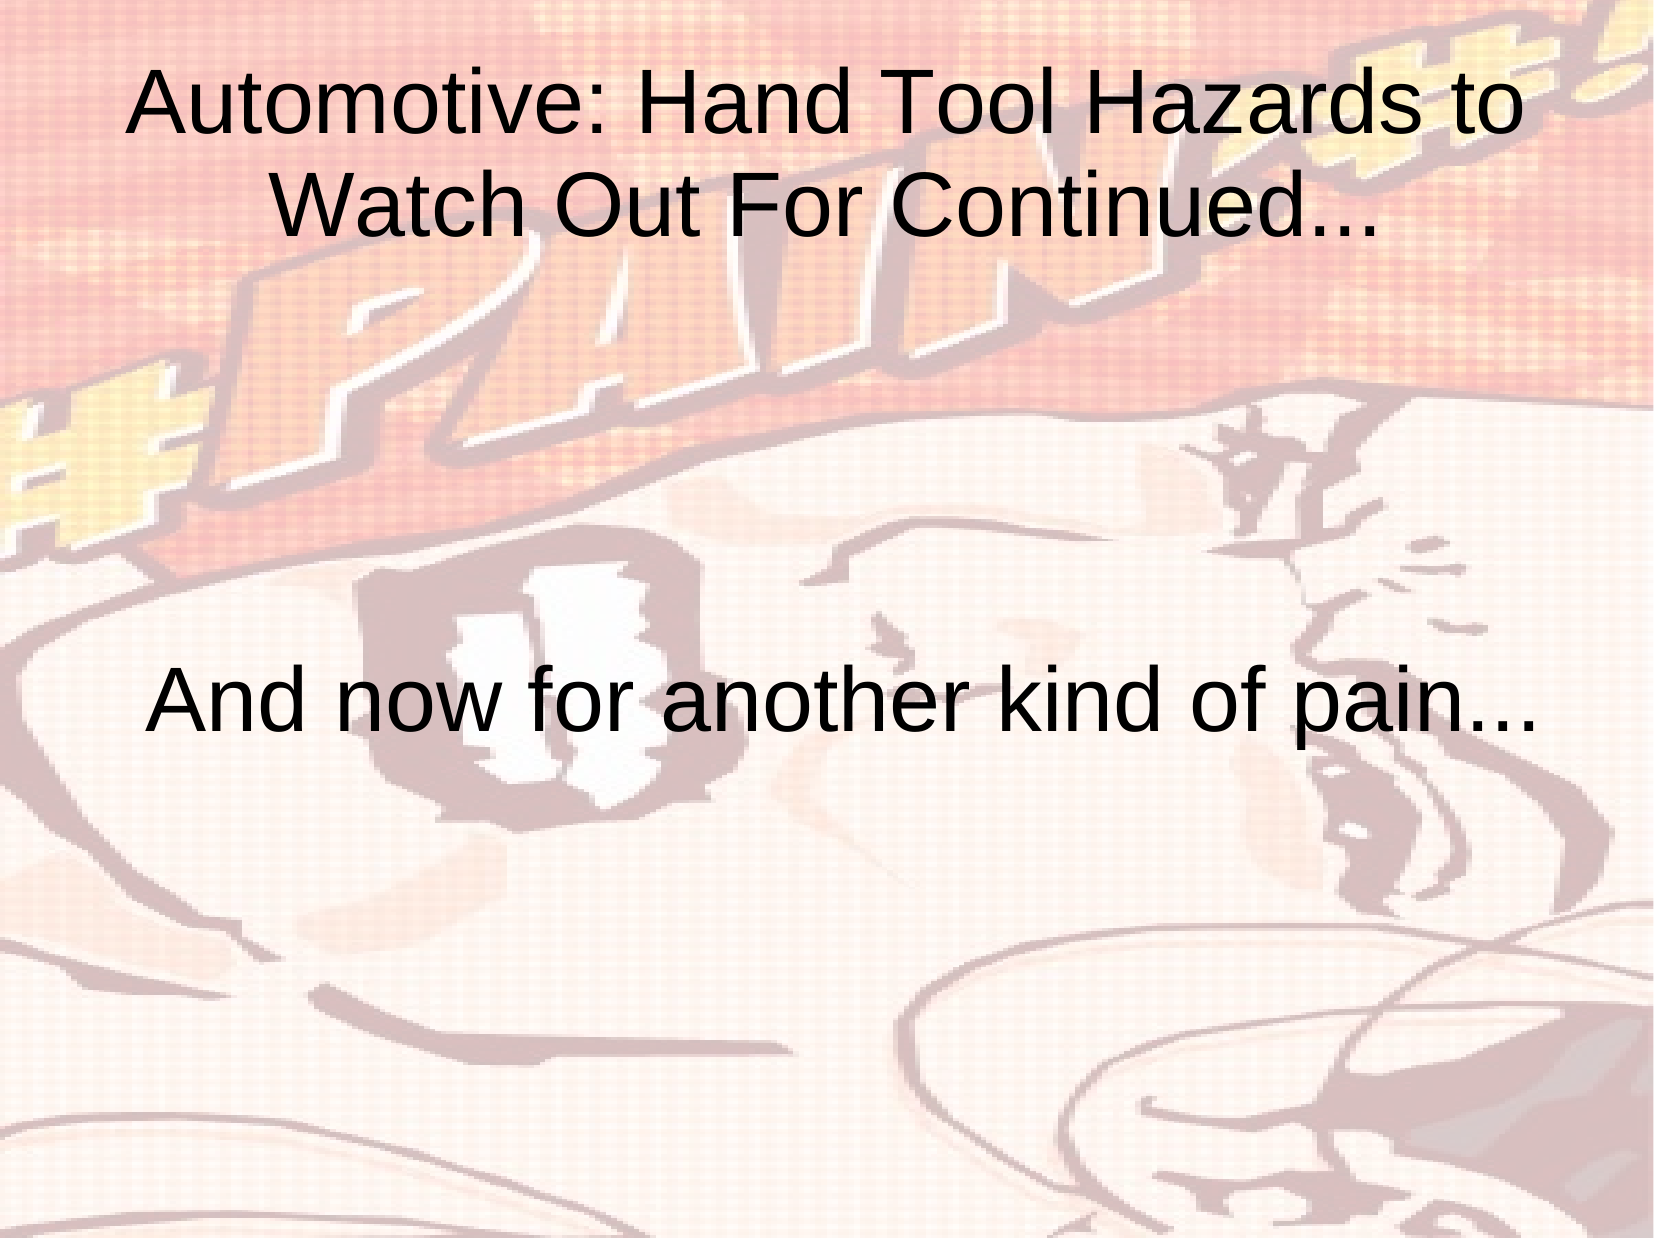

# Automotive: Hand Tool Hazards to Watch Out For Continued...
And now for another kind of pain...